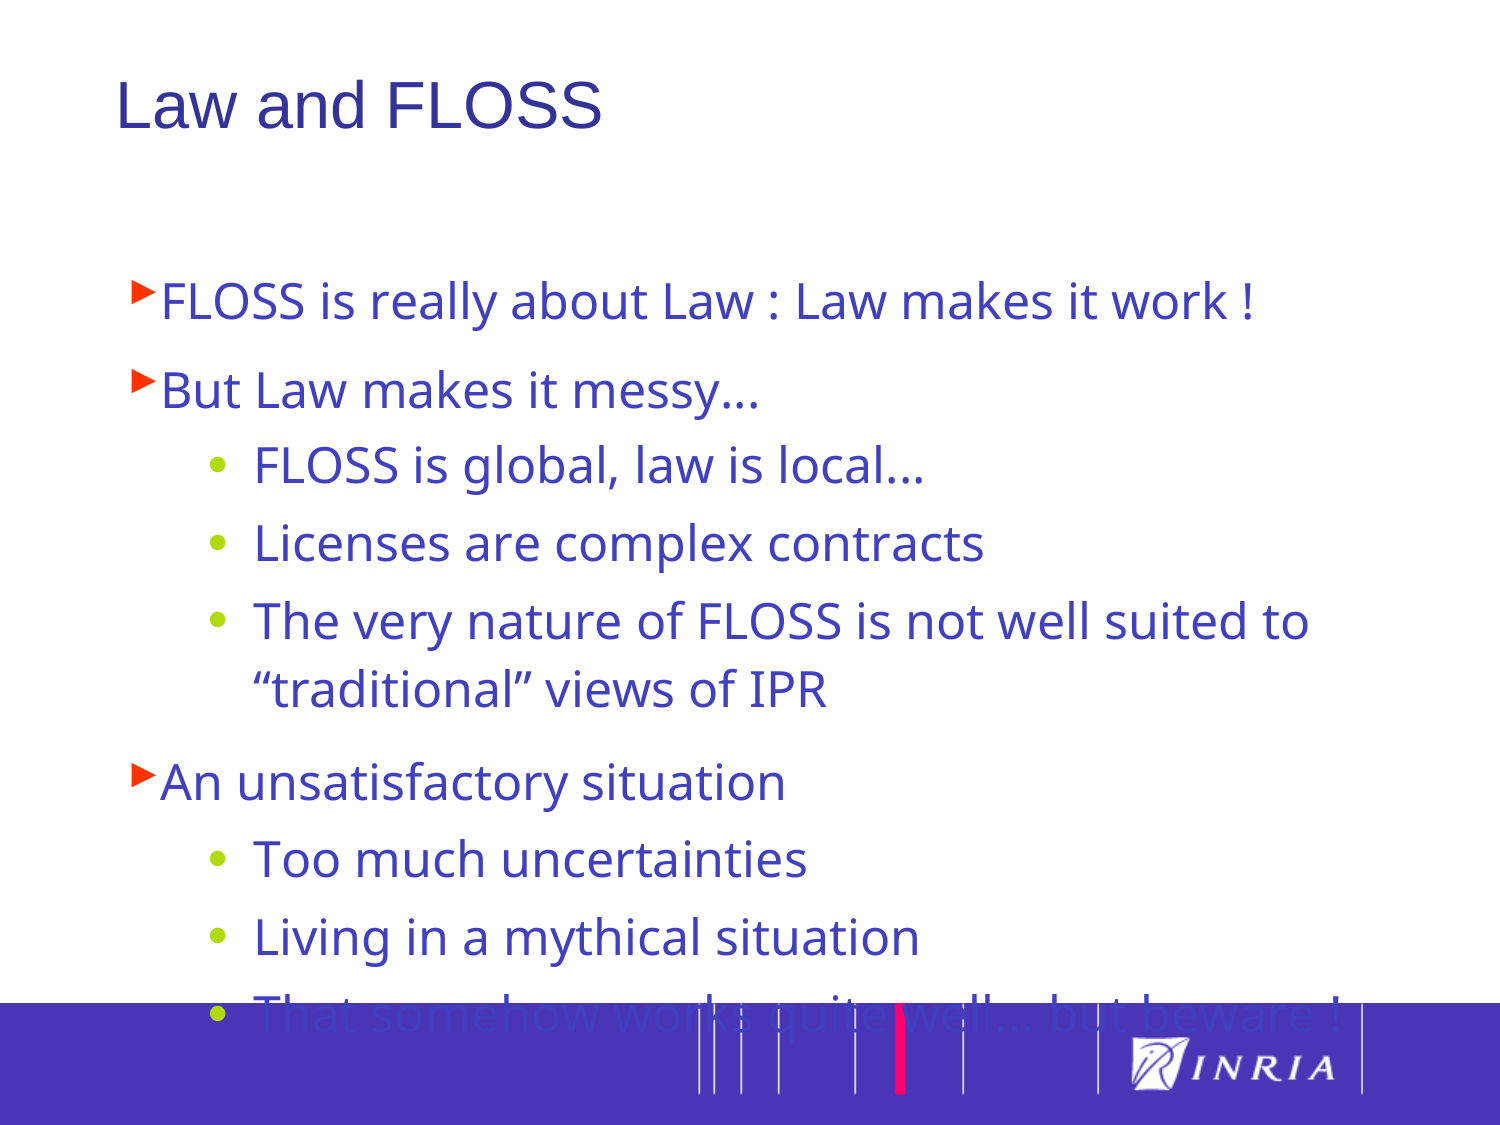

# Law and FLOSS
FLOSS is really about Law : Law makes it work !
But Law makes it messy...
FLOSS is global, law is local...
Licenses are complex contracts
The very nature of FLOSS is not well suited to “traditional” views of IPR
An unsatisfactory situation
Too much uncertainties
Living in a mythical situation
That somehow works quite well... but beware !